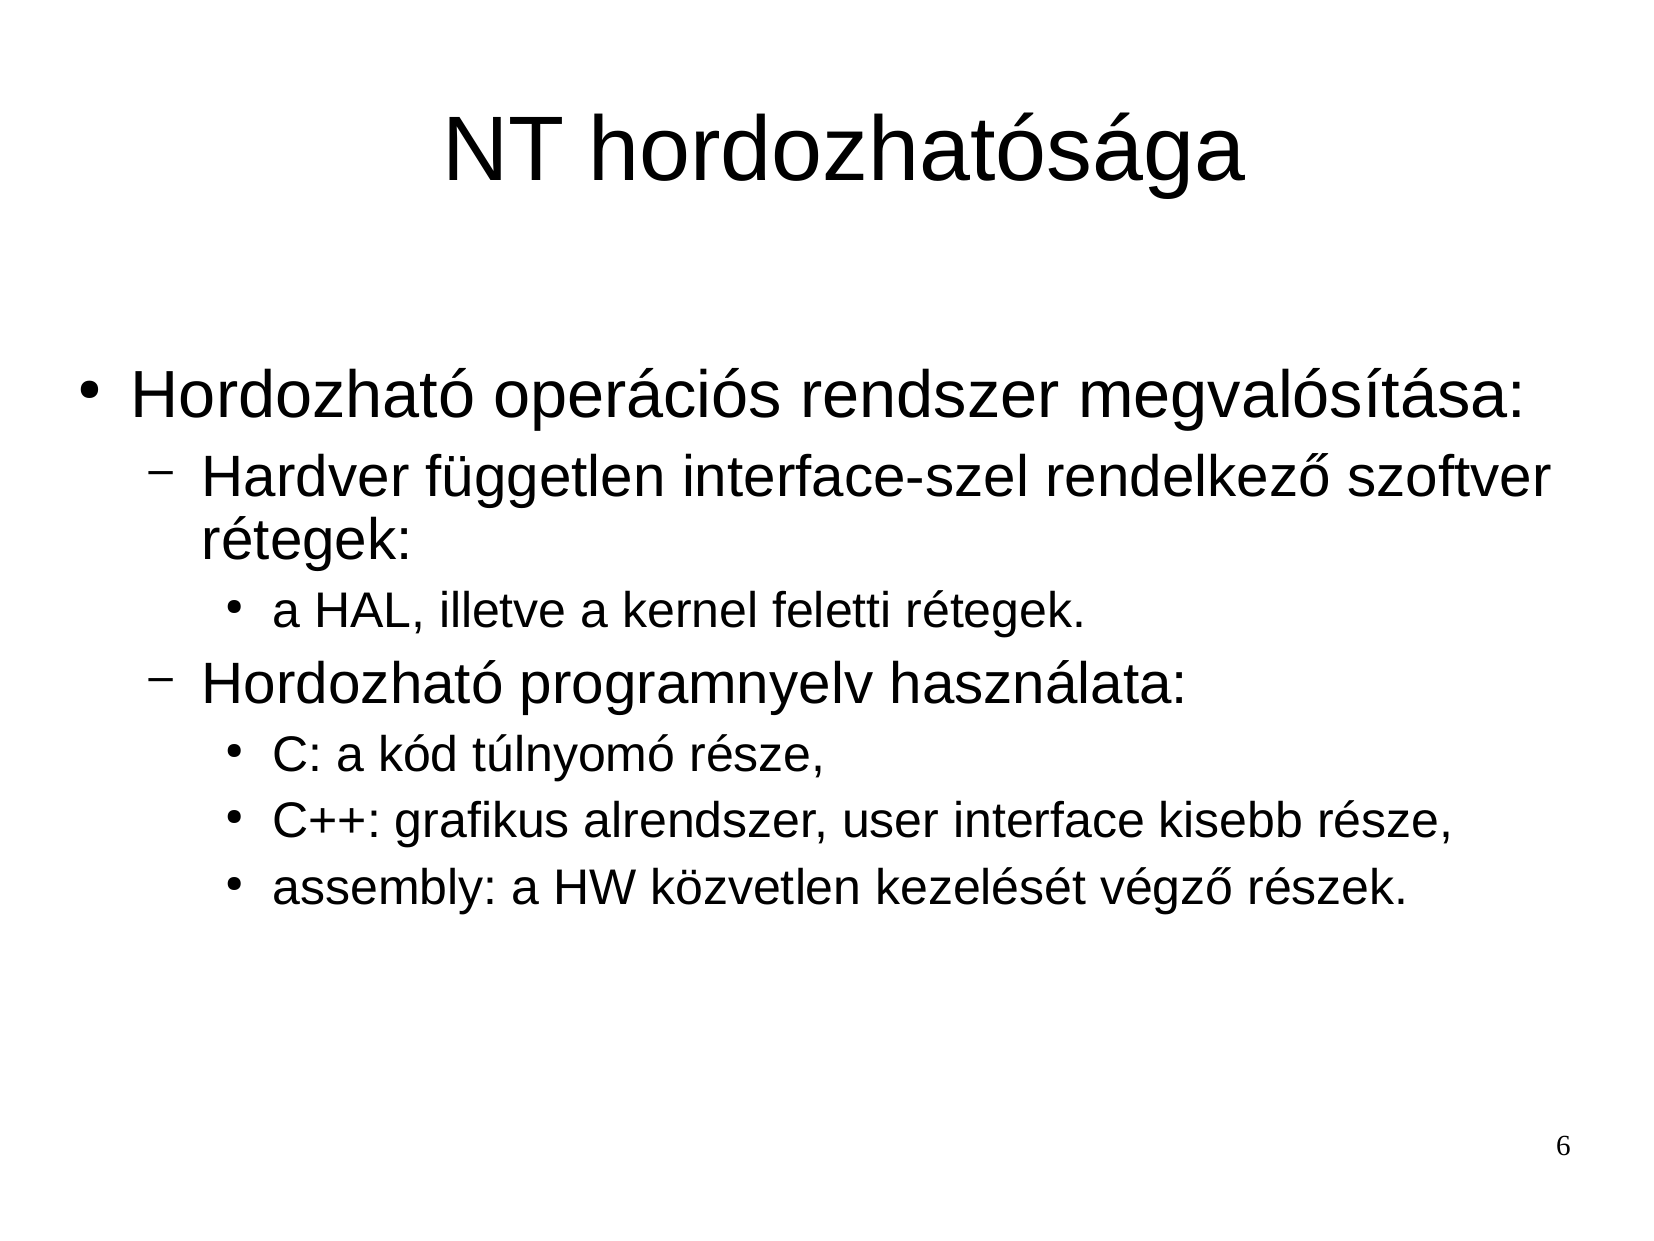

# NT hordozhatósága
Hordozható operációs rendszer megvalósítása:
Hardver független interface-szel rendelkező szoftver rétegek:
a HAL, illetve a kernel feletti rétegek.
Hordozható programnyelv használata:
C: a kód túlnyomó része,
C++: grafikus alrendszer, user interface kisebb része,
assembly: a HW közvetlen kezelését végző részek.
6